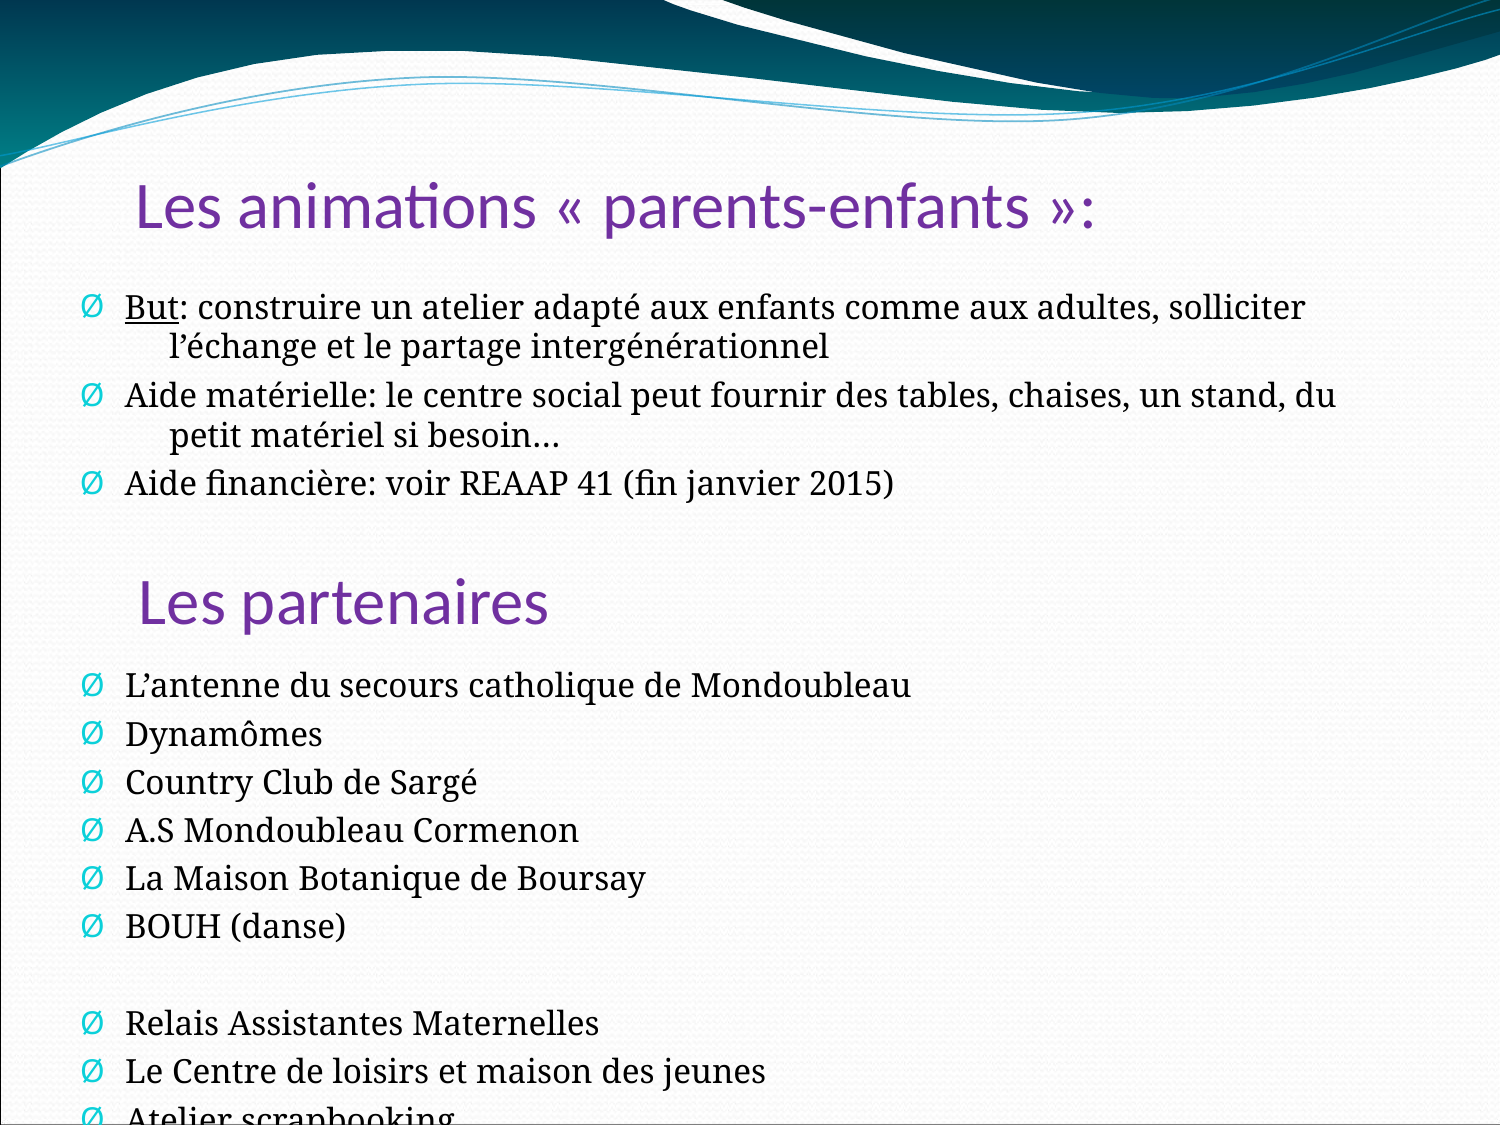

# Les animations « parents-enfants »:
But: construire un atelier adapté aux enfants comme aux adultes, solliciter l’échange et le partage intergénérationnel
Aide matérielle: le centre social peut fournir des tables, chaises, un stand, du petit matériel si besoin…
Aide financière: voir REAAP 41 (fin janvier 2015)
Les partenaires
L’antenne du secours catholique de Mondoubleau
Dynamômes
Country Club de Sargé
A.S Mondoubleau Cormenon
La Maison Botanique de Boursay
BOUH (danse)
Relais Assistantes Maternelles
Le Centre de loisirs et maison des jeunes
Atelier scrapbooking
Atelier tricot
Bénévole de la Ludothèque de Vendôme
Tennis de table de Mondoubleau